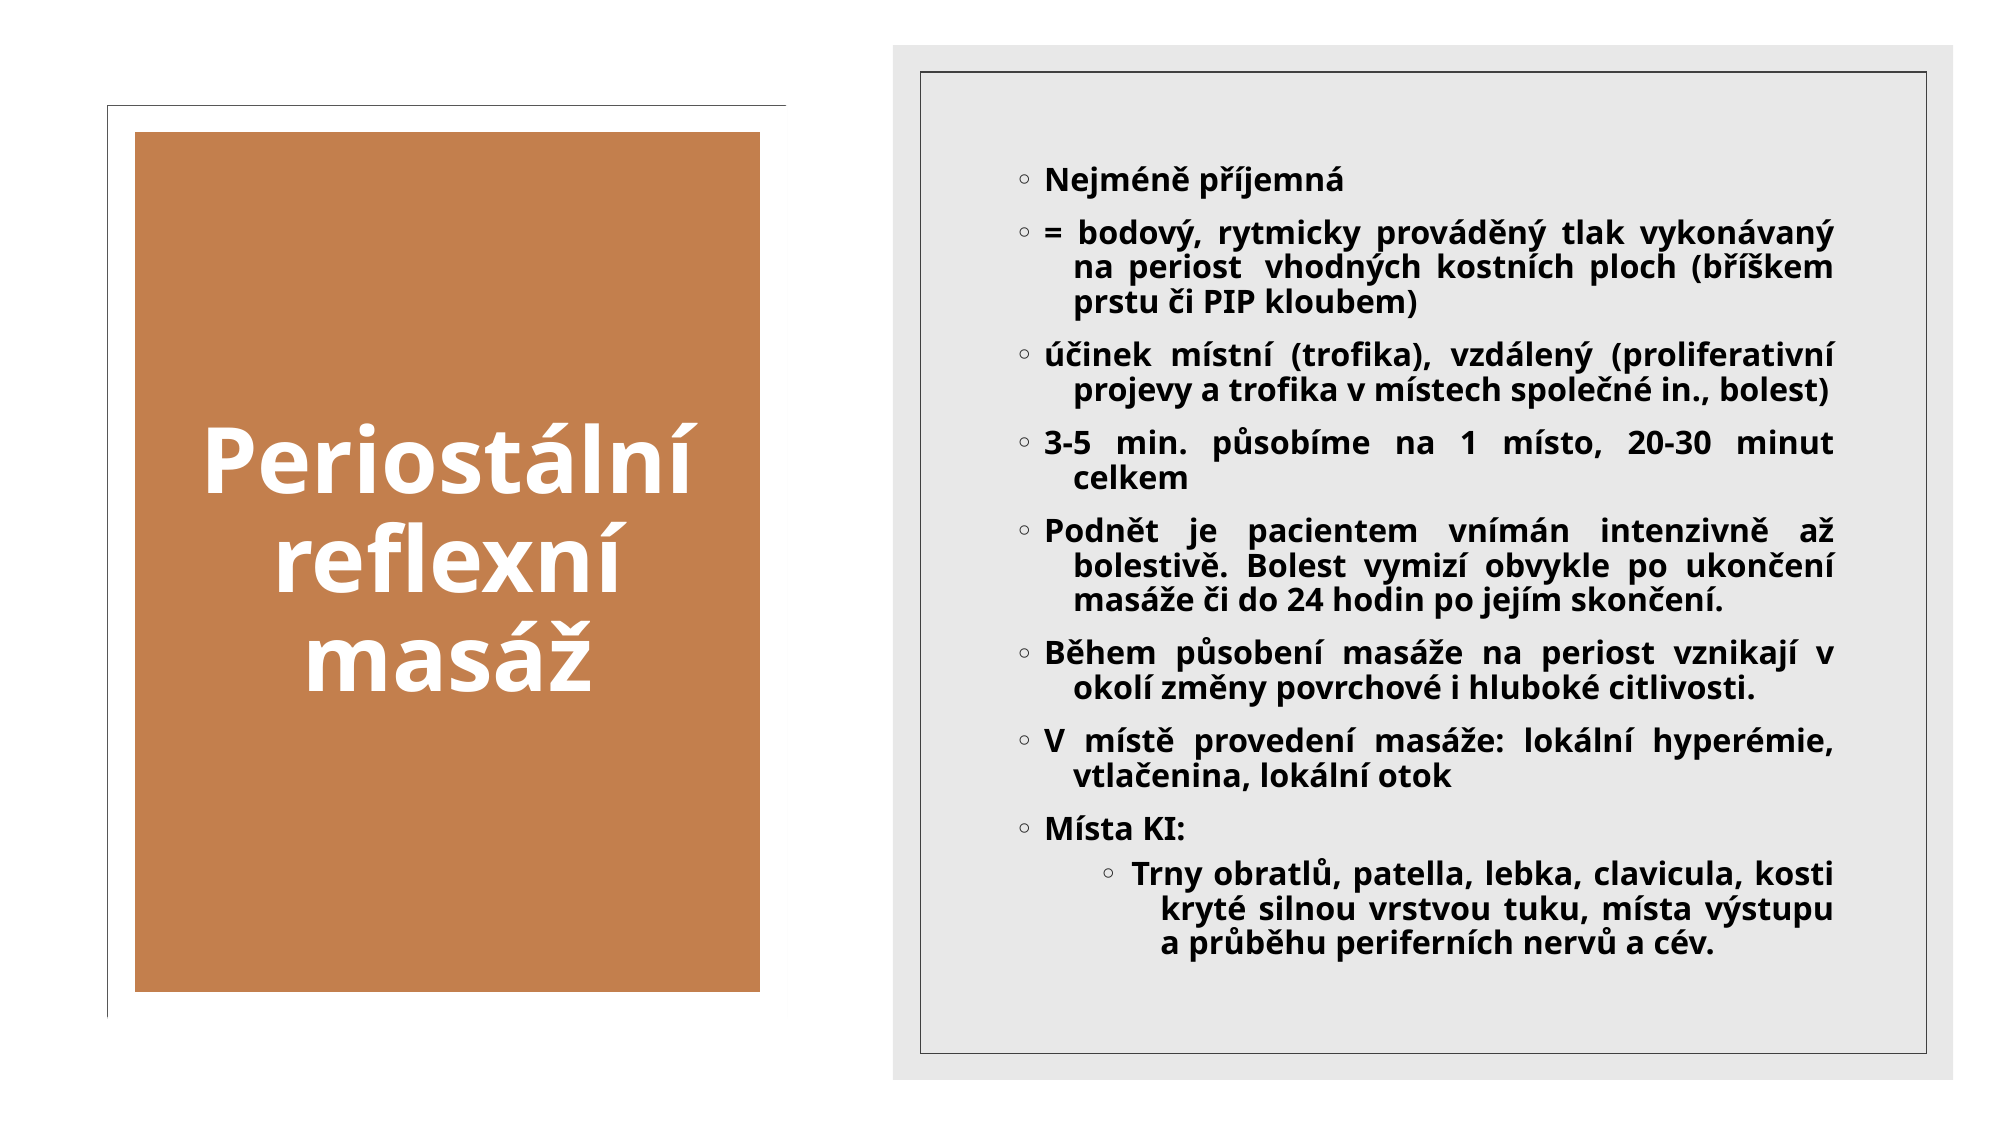

Nejméně příjemná
= bodový, rytmicky prováděný tlak vykonávaný na periost  vhodných kostních ploch (bříškem prstu či PIP kloubem)
účinek místní (trofika), vzdálený (proliferativní projevy a trofika v místech společné in., bolest)
3-5 min. působíme na 1 místo, 20-30 minut celkem
Podnět je pacientem vnímán intenzivně až bolestivě. Bolest vymizí obvykle po ukončení masáže či do 24 hodin po jejím skončení.
Během působení masáže na periost vznikají v okolí změny povrchové i hluboké citlivosti.
V místě provedení masáže: lokální hyperémie, vtlačenina, lokální otok
Místa KI:
Trny obratlů, patella, lebka, clavicula, kosti kryté silnou vrstvou tuku, místa výstupu a průběhu periferních nervů a cév.
# Periostální reflexní masáž